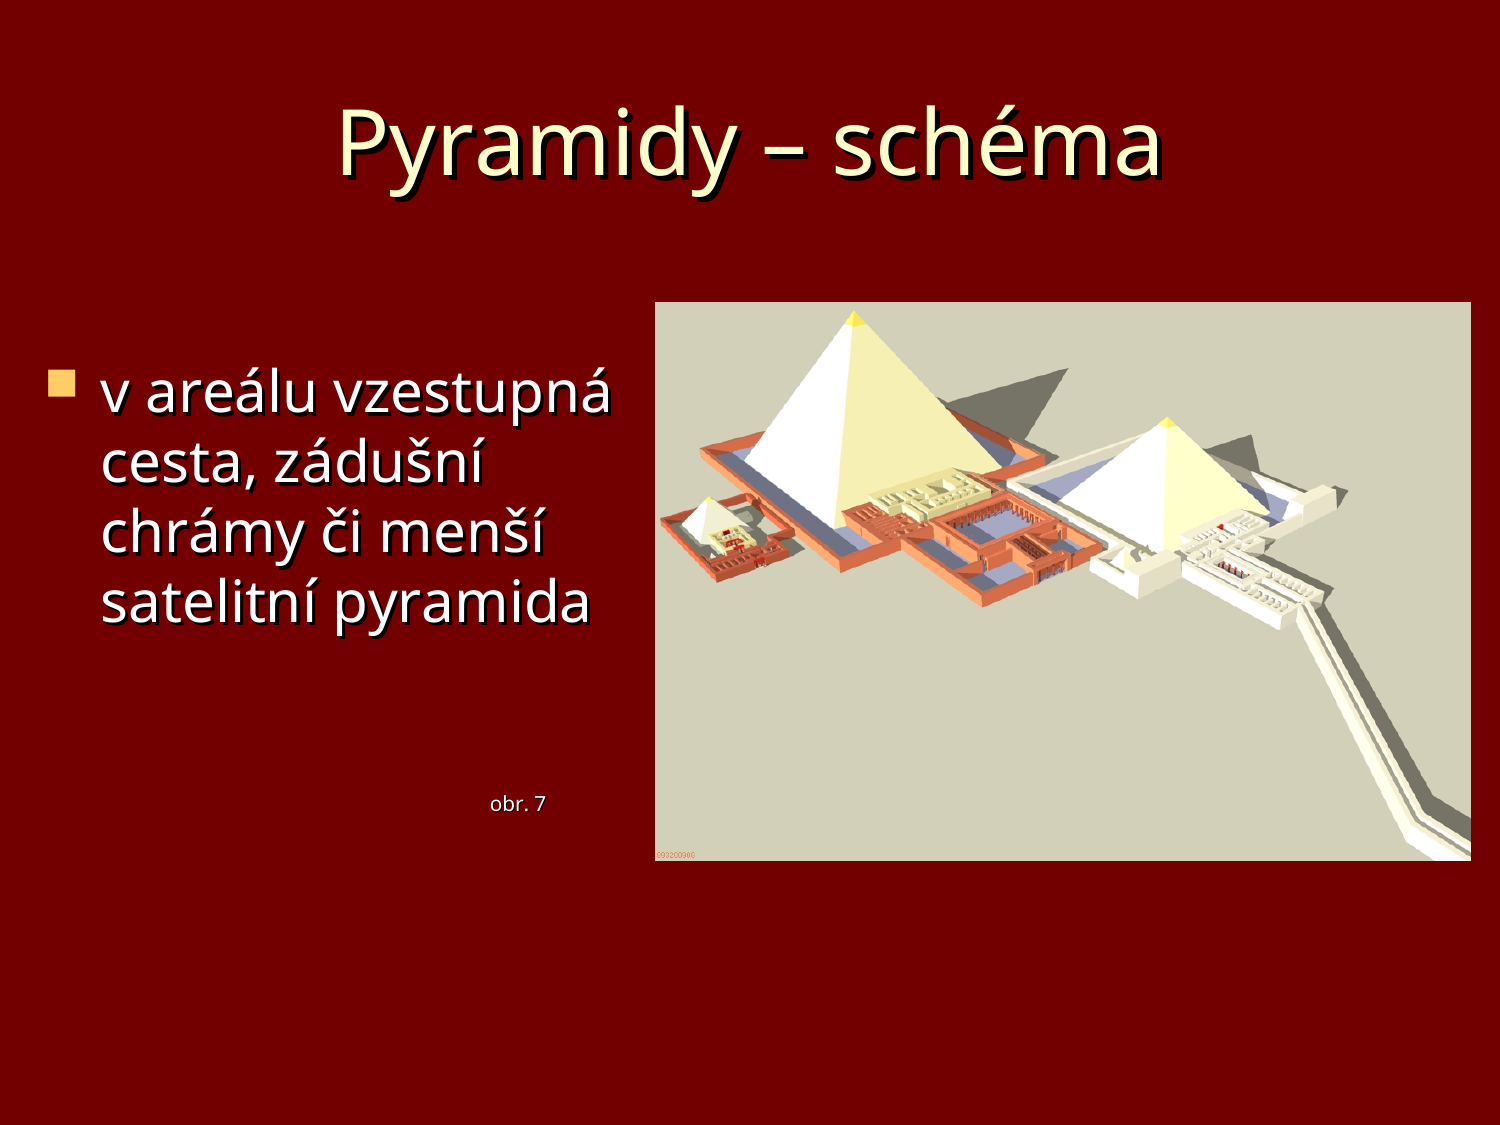

# Pyramidy – schéma
v areálu vzestupná cesta, zádušní chrámy či menší satelitní pyramida
 obr. 7